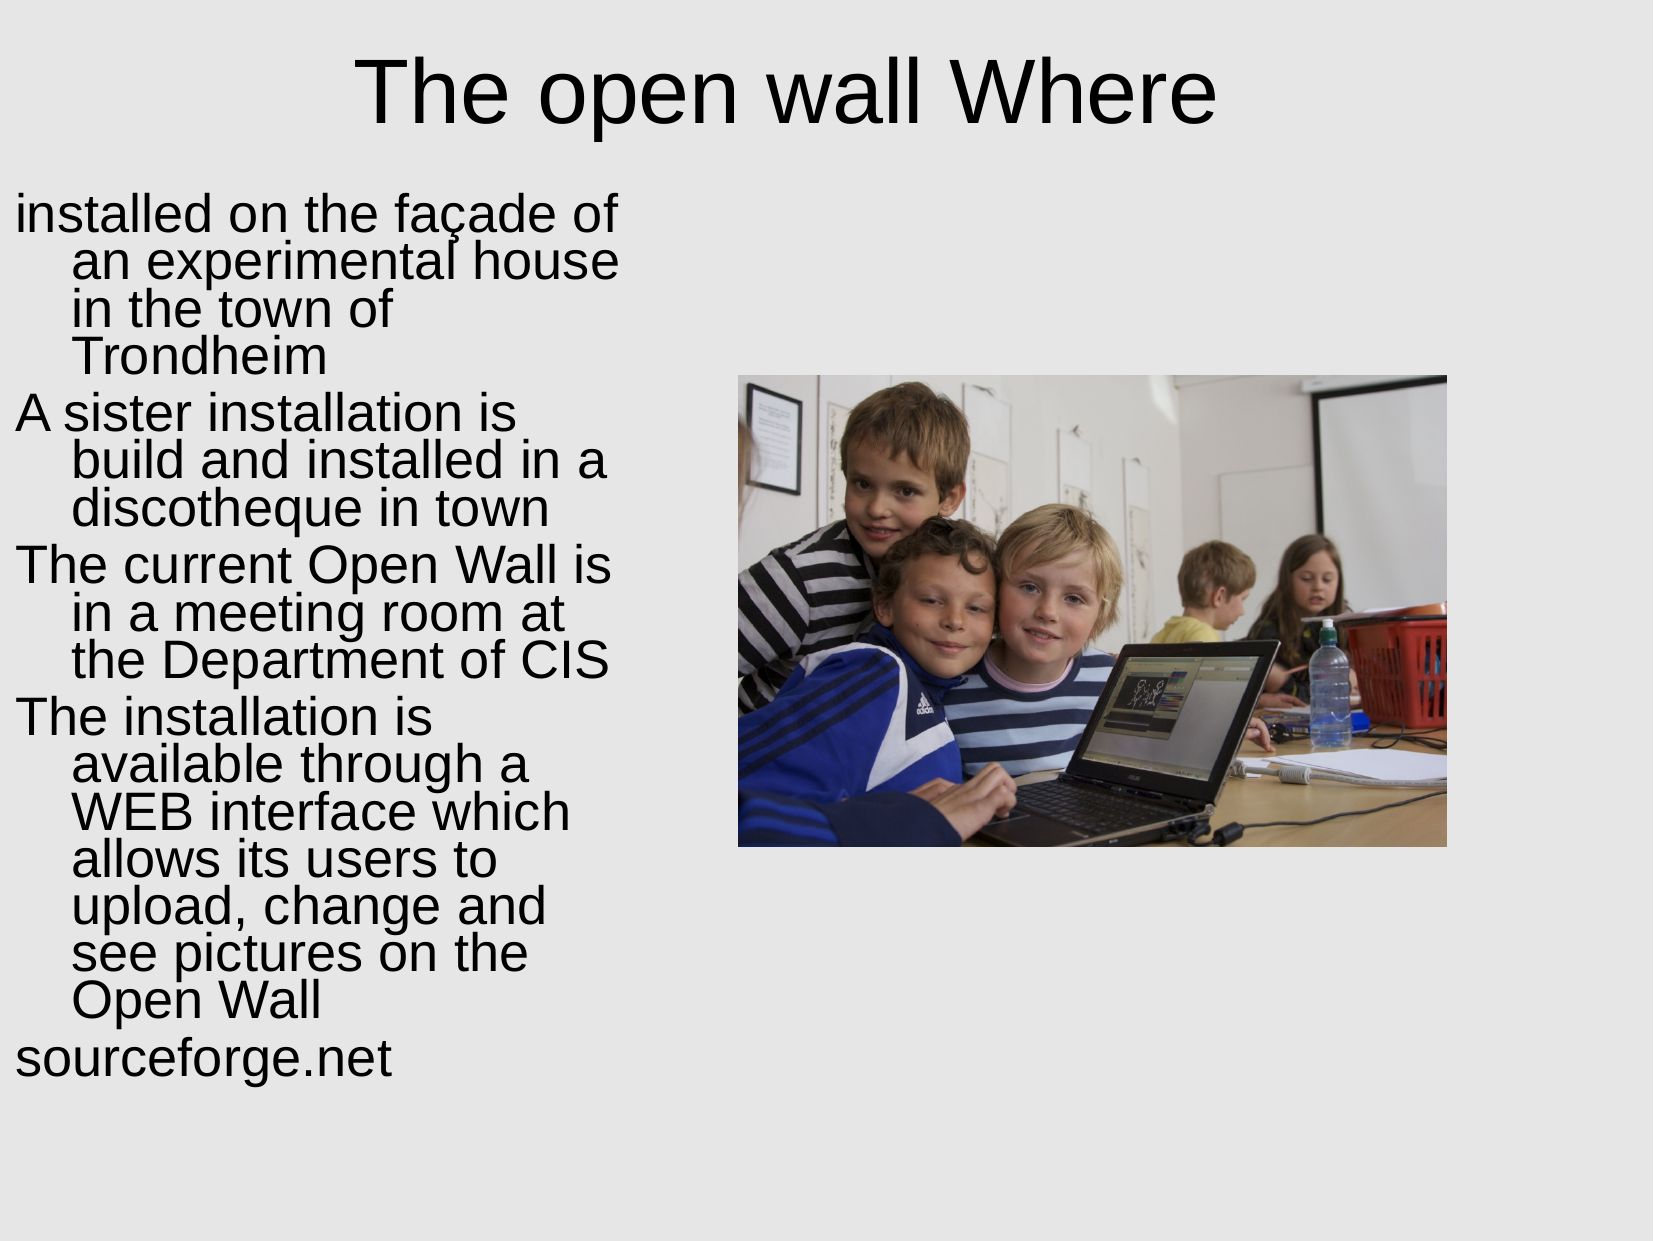

The open wall Where
installed on the façade of an experimental house in the town of Trondheim
A sister installation is build and installed in a discotheque in town
The current Open Wall is in a meeting room at the Department of CIS
The installation is available through a WEB interface which allows its users to upload, change and see pictures on the Open Wall
sourceforge.net